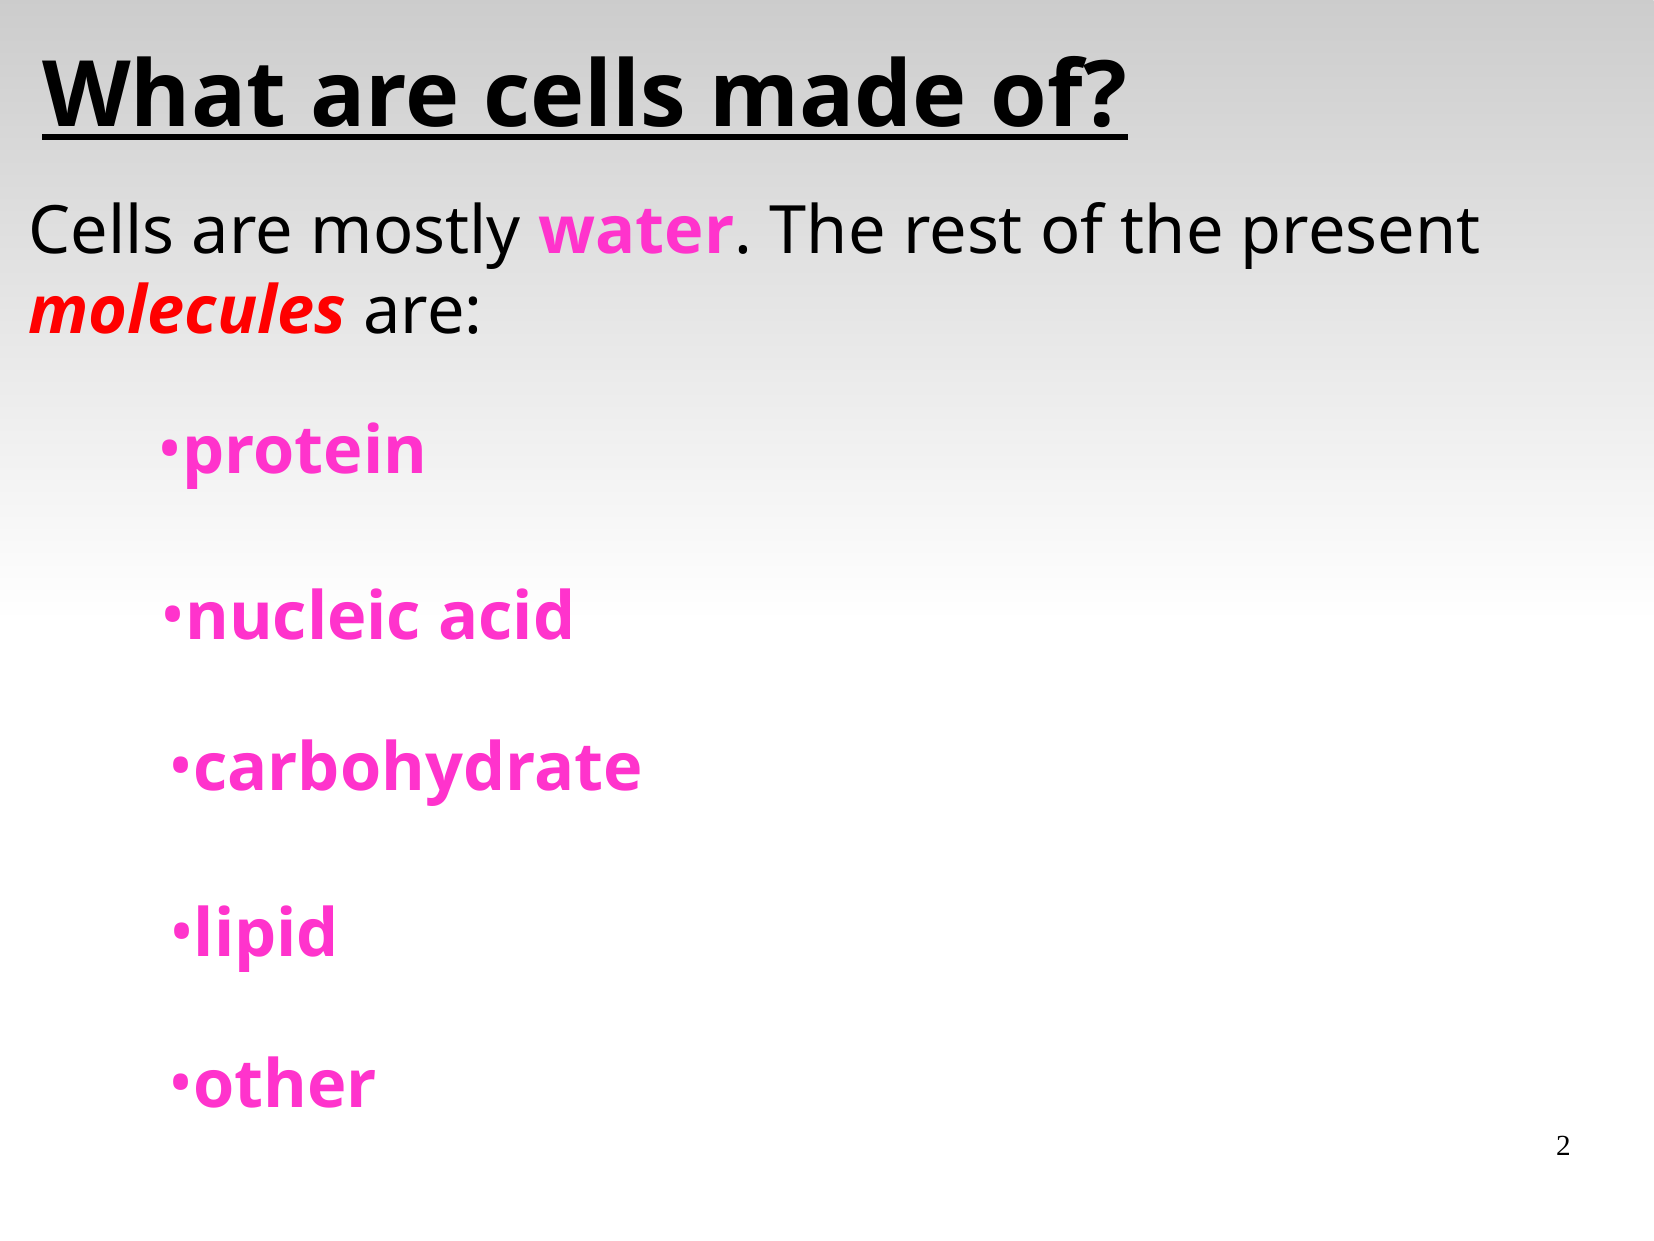

What are cells made of?
Cells are mostly water. The rest of the present molecules are:
protein
nucleic acid
carbohydrate
lipid
other
2